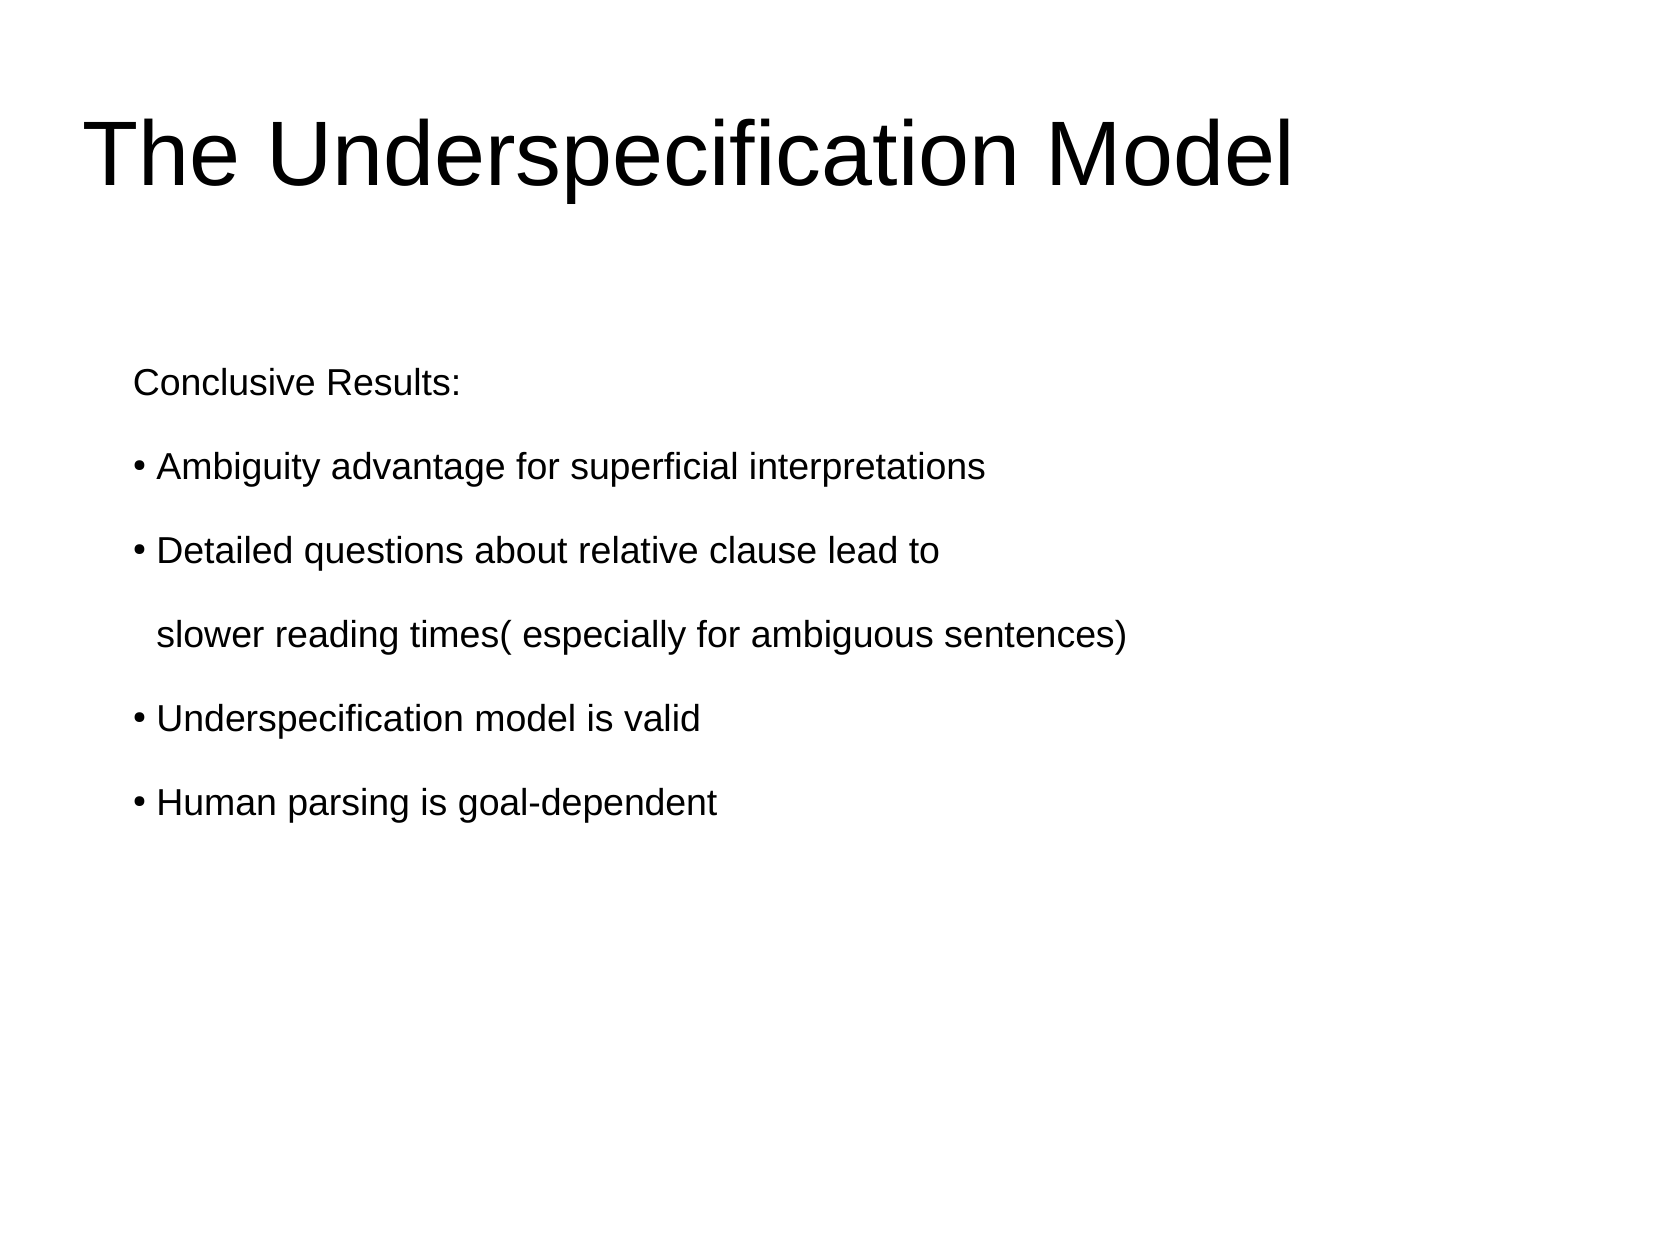

# The Underspecification Model
Conclusive Results:
 Ambiguity advantage for superficial interpretations
 Detailed questions about relative clause lead to
 slower reading times( especially for ambiguous sentences)
 Underspecification model is valid
 Human parsing is goal-dependent